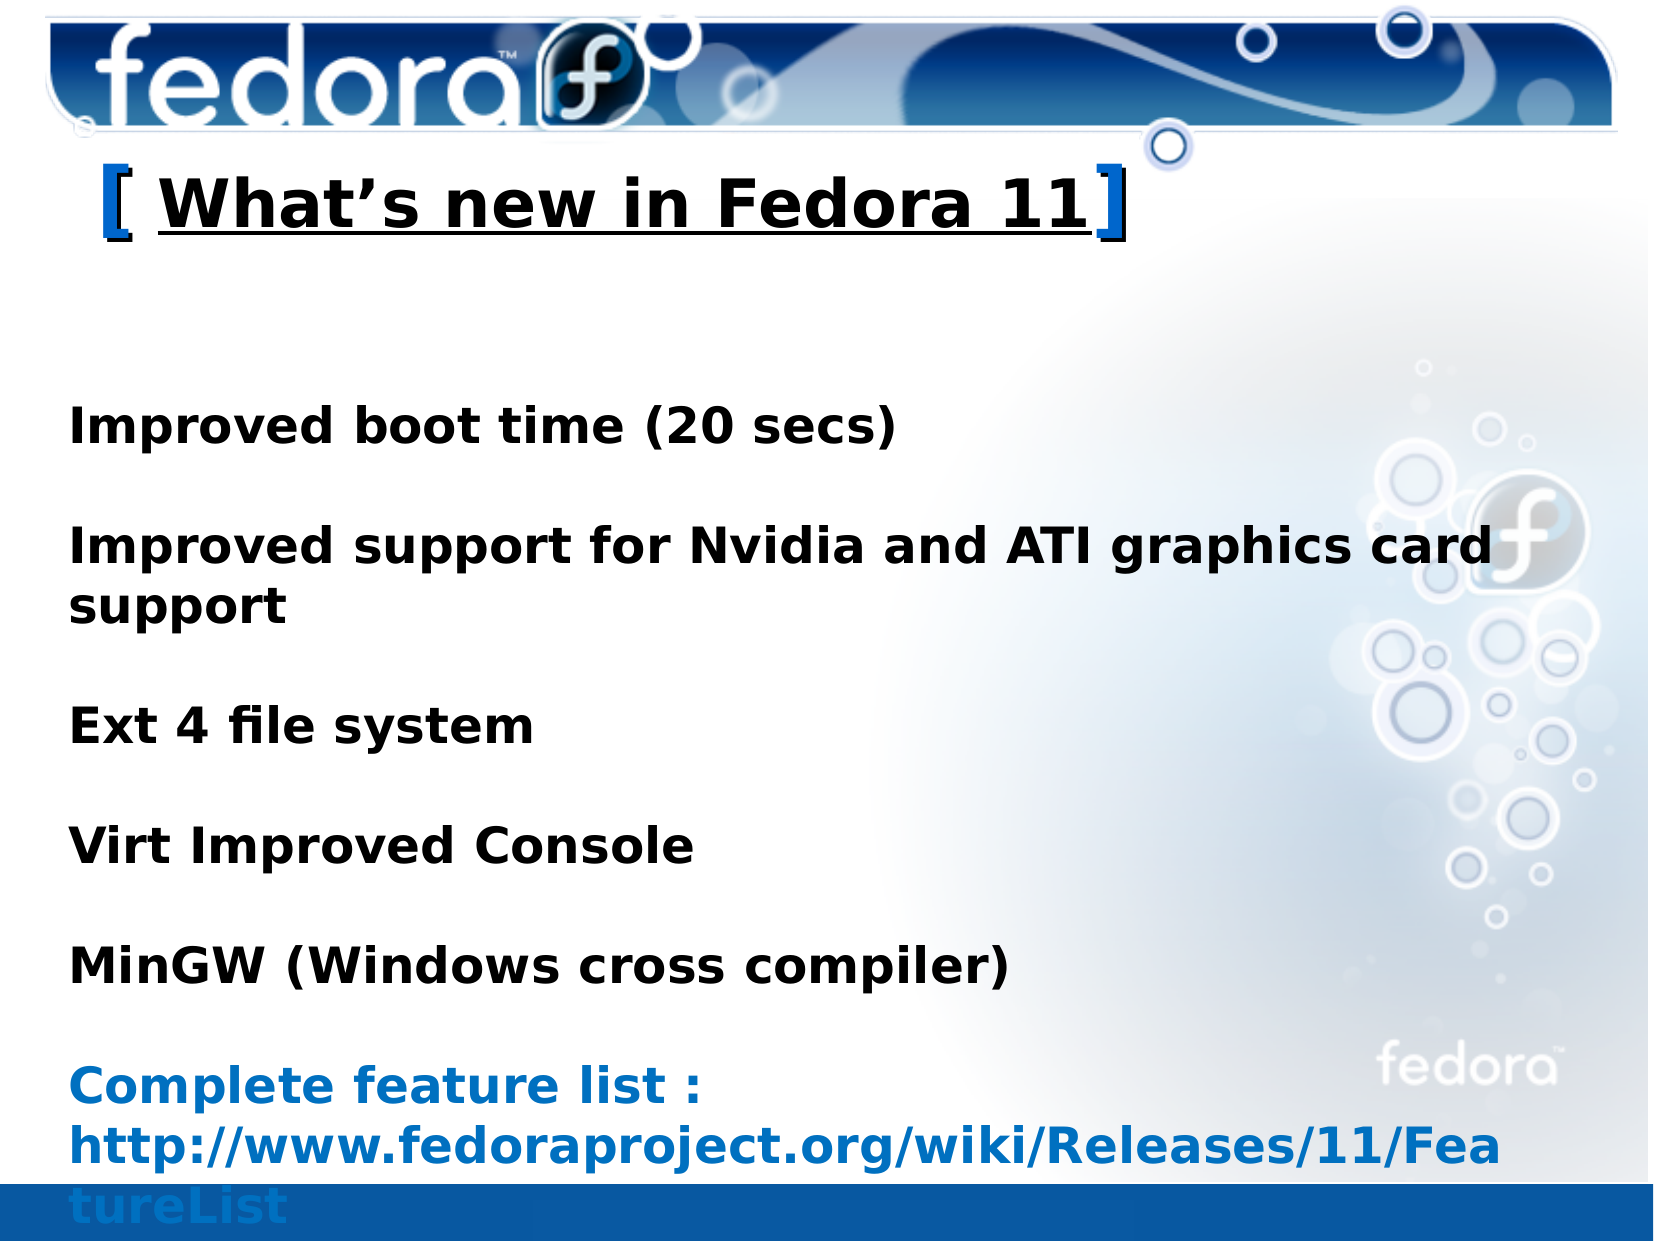

[ What’s new in Fedora 11]
Improved boot time (20 secs)
Improved support for Nvidia and ATI graphics card support
Ext 4 file system
Virt Improved Console
MinGW (Windows cross compiler)
Complete feature list : http://www.fedoraproject.org/wiki/Releases/11/FeatureList